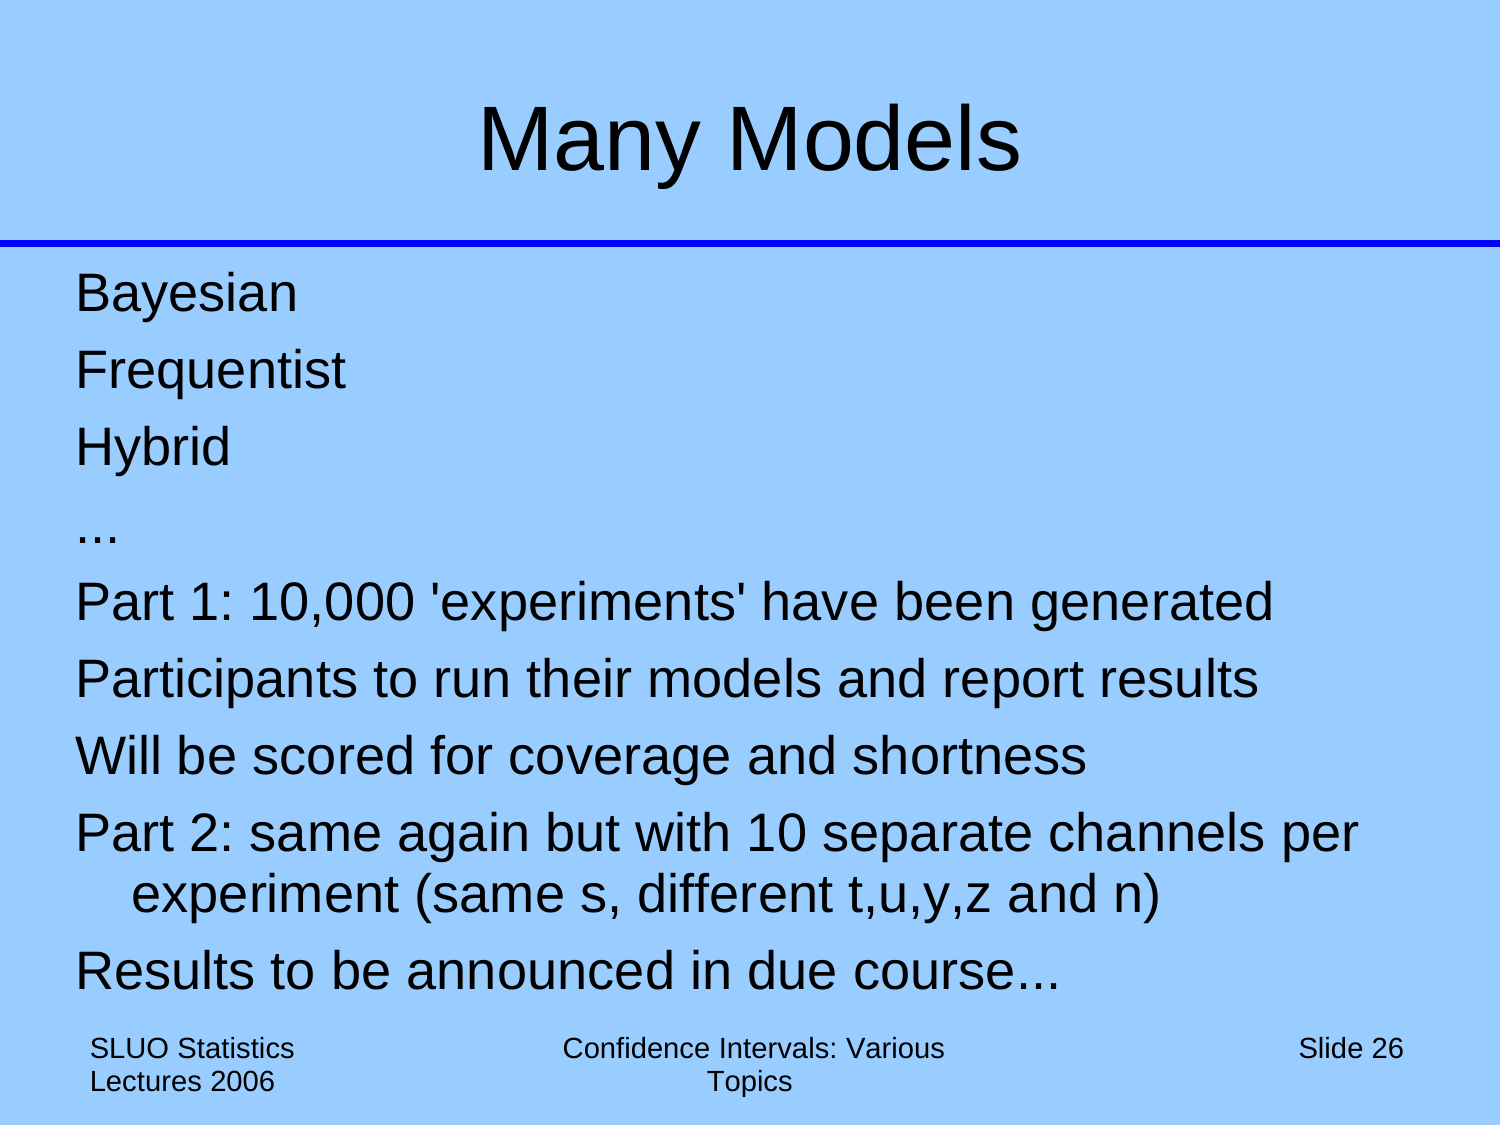

# Many Models
Bayesian
Frequentist
Hybrid
...
Part 1: 10,000 'experiments' have been generated
Participants to run their models and report results
Will be scored for coverage and shortness
Part 2: same again but with 10 separate channels per experiment (same s, different t,u,y,z and n)
Results to be announced in due course...
26